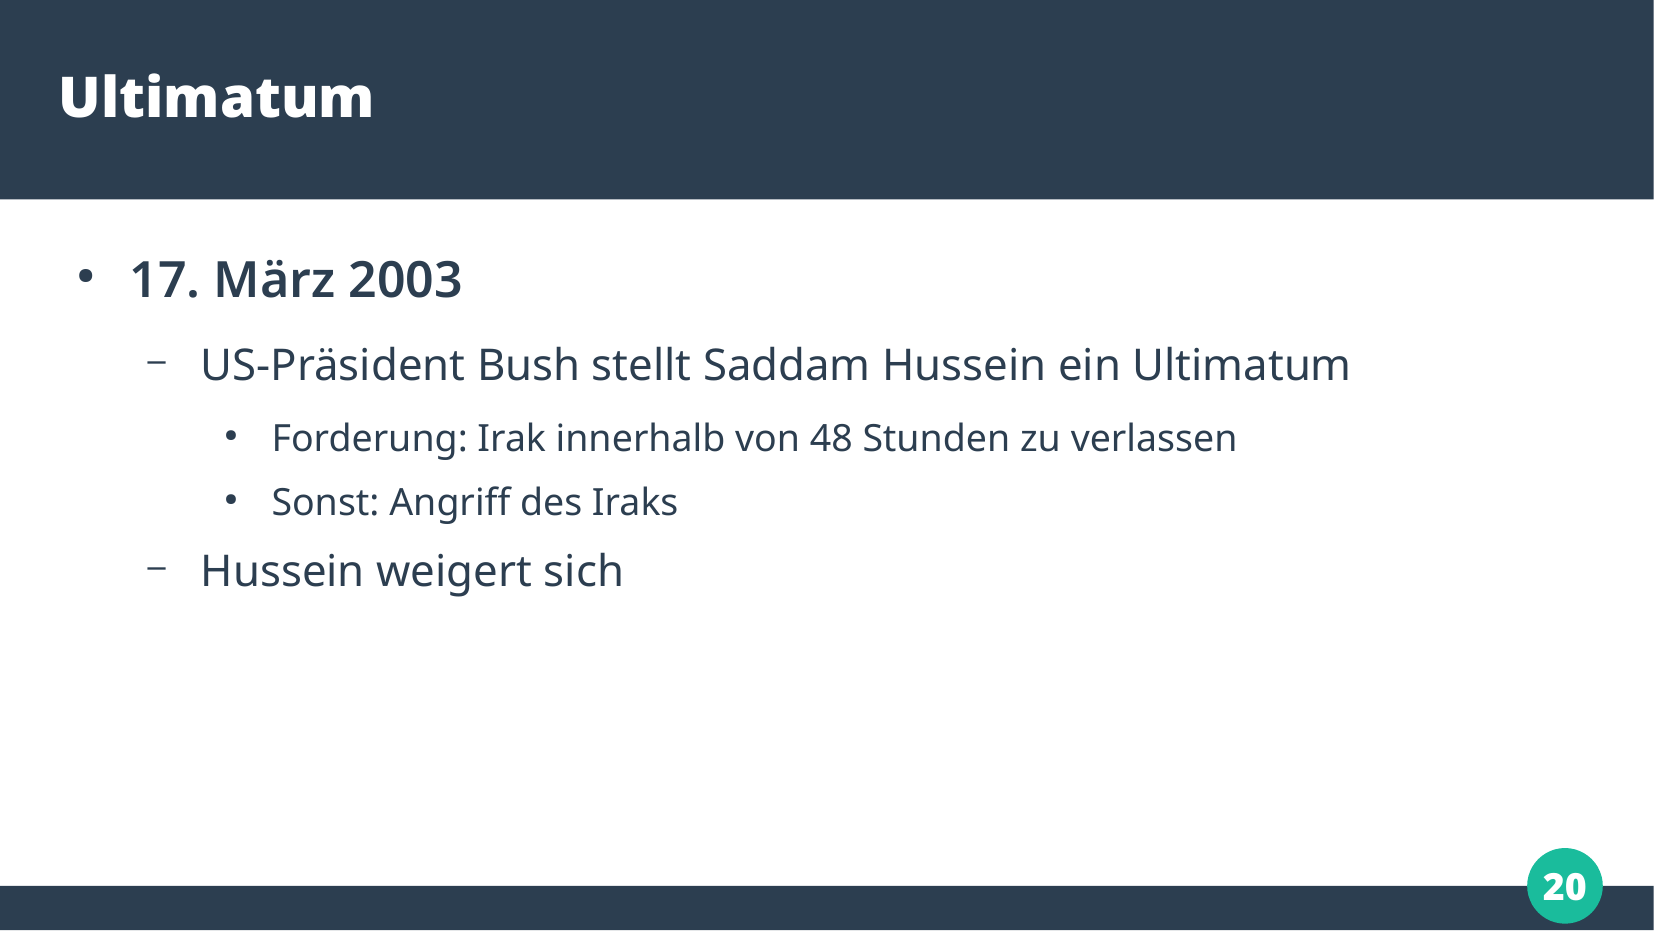

# Ultimatum
17. März 2003
US-Präsident Bush stellt Saddam Hussein ein Ultimatum
Forderung: Irak innerhalb von 48 Stunden zu verlassen
Sonst: Angriff des Iraks
Hussein weigert sich